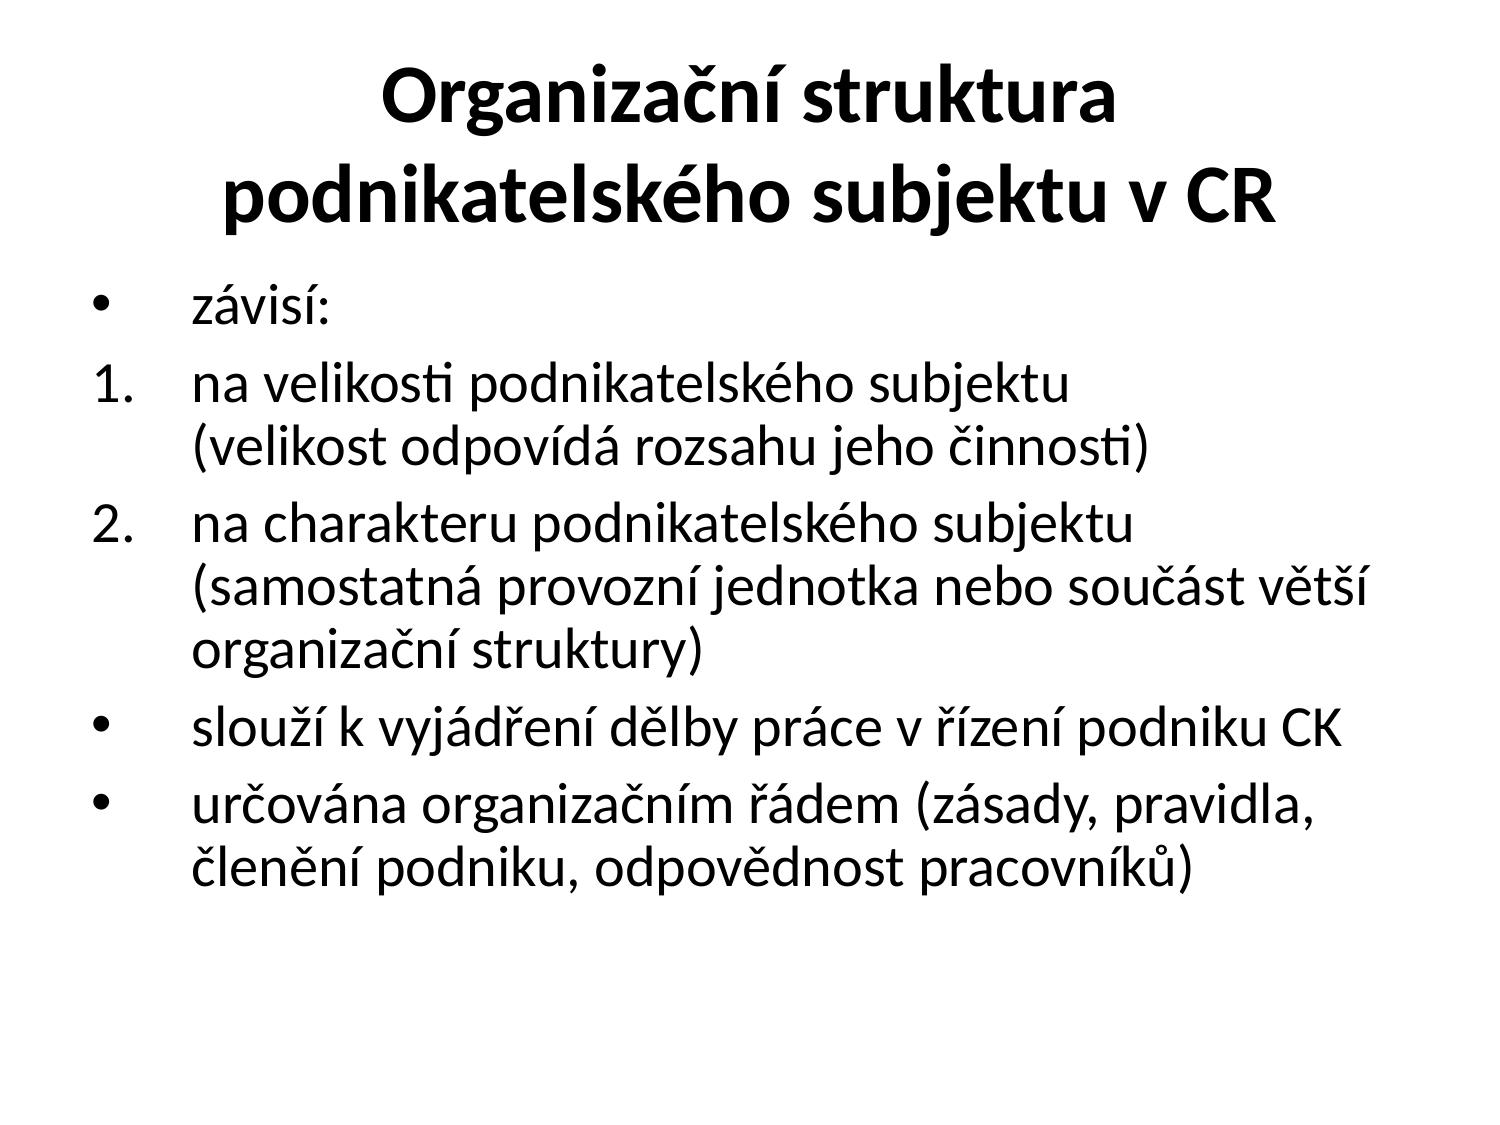

# Organizační struktura podnikatelského subjektu v CR
závisí:
na velikosti podnikatelského subjektu
(velikost odpovídá rozsahu jeho činnosti)
na charakteru podnikatelského subjektu (samostatná provozní jednotka nebo součást větší organizační struktury)
slouží k vyjádření dělby práce v řízení podniku CK
určována organizačním řádem (zásady, pravidla, členění podniku, odpovědnost pracovníků)